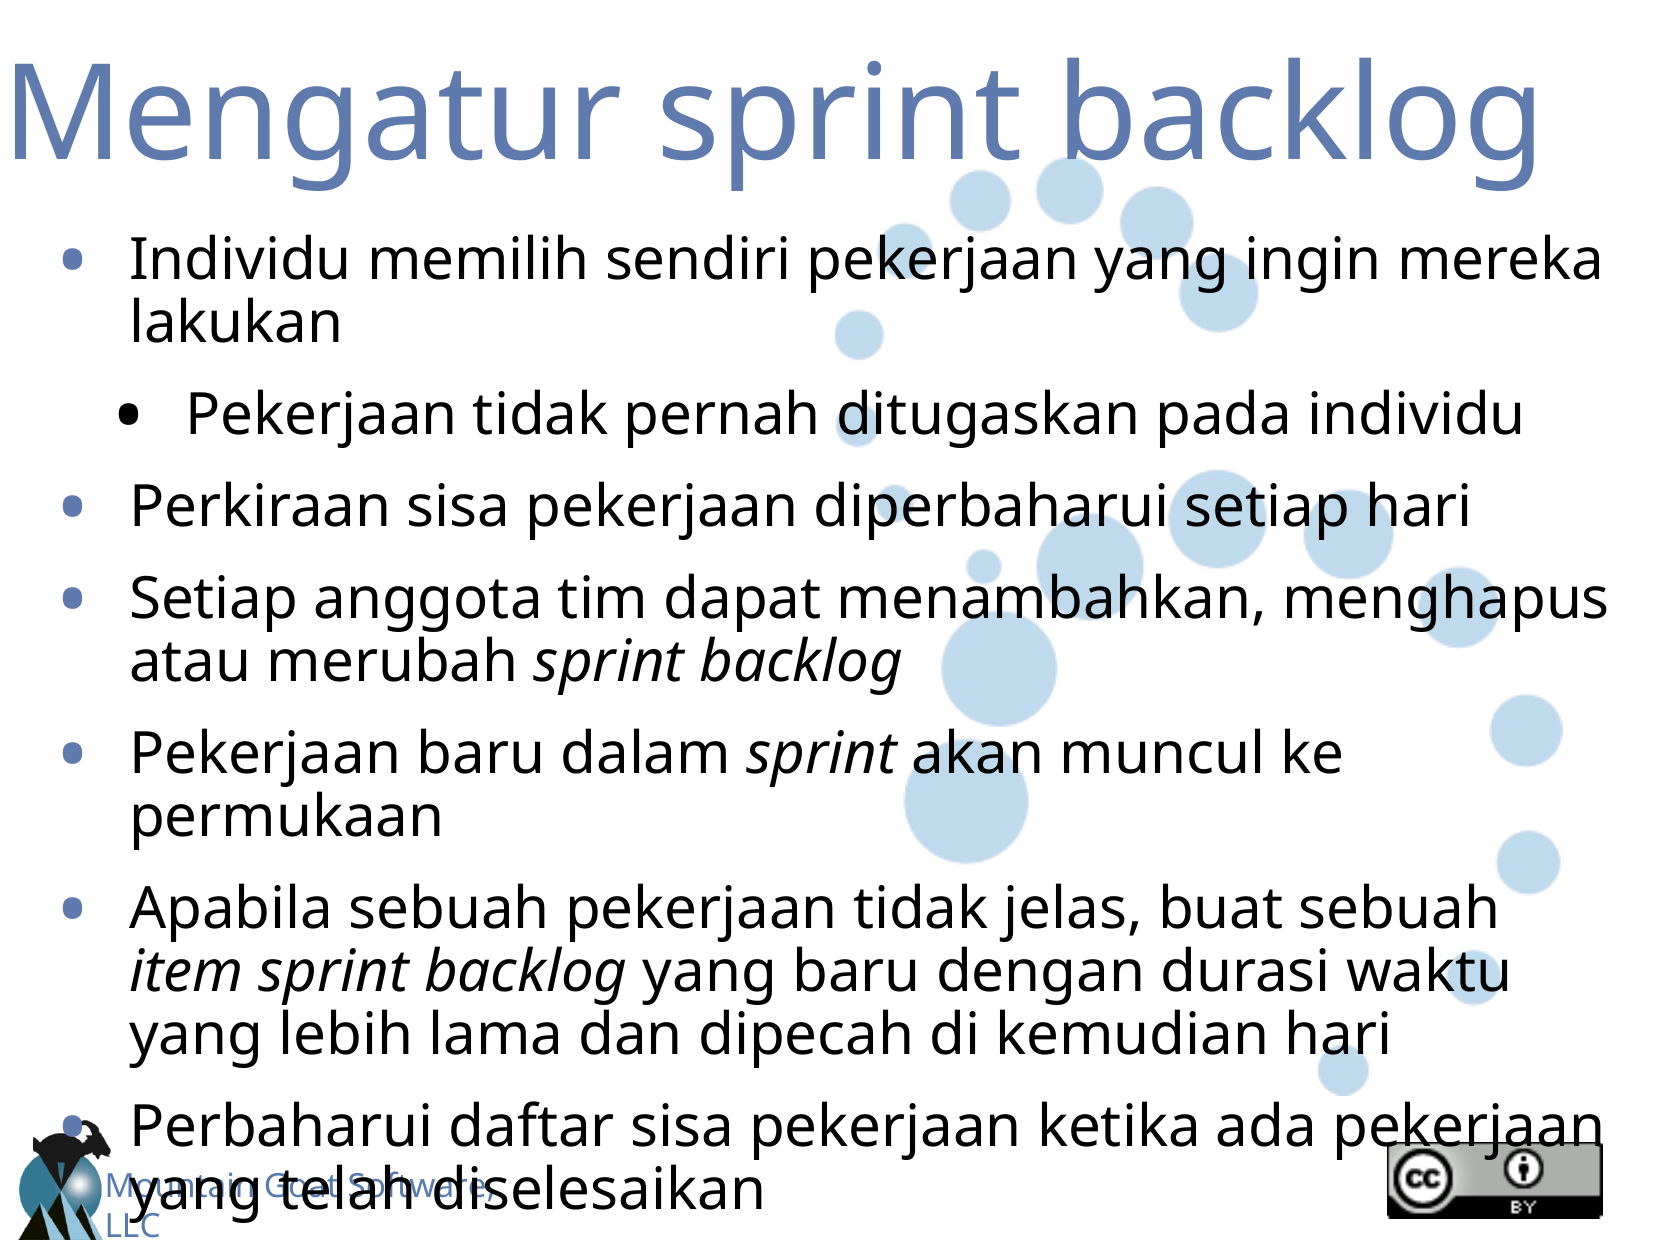

# Mengatur sprint backlog
Individu memilih sendiri pekerjaan yang ingin mereka lakukan
Pekerjaan tidak pernah ditugaskan pada individu
Perkiraan sisa pekerjaan diperbaharui setiap hari
Setiap anggota tim dapat menambahkan, menghapus atau merubah sprint backlog
Pekerjaan baru dalam sprint akan muncul ke permukaan
Apabila sebuah pekerjaan tidak jelas, buat sebuah item sprint backlog yang baru dengan durasi waktu yang lebih lama dan dipecah di kemudian hari
Perbaharui daftar sisa pekerjaan ketika ada pekerjaan yang telah diselesaikan